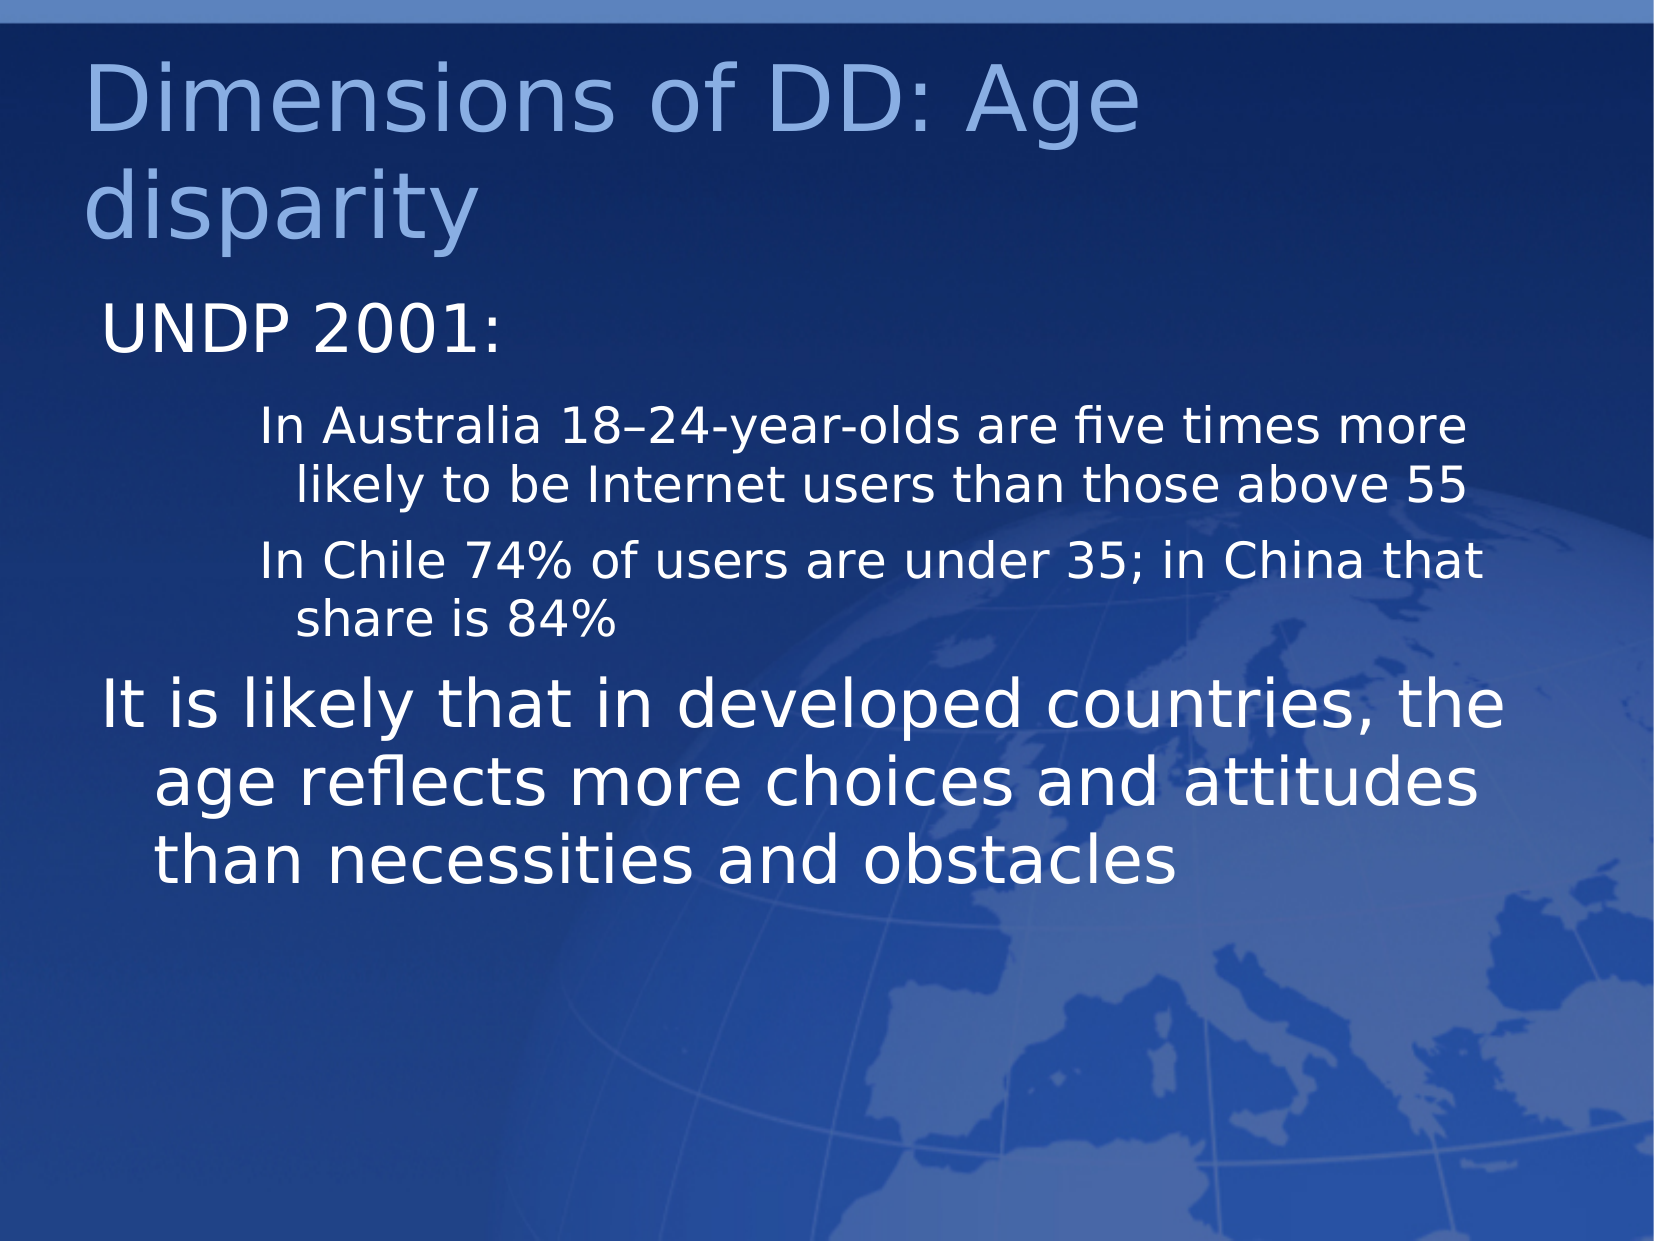

# Dimensions of DD: Age disparity
UNDP 2001:
In Australia 18–24-year-olds are five times more likely to be Internet users than those above 55
In Chile 74% of users are under 35; in China that share is 84%
It is likely that in developed countries, the age reflects more choices and attitudes than necessities and obstacles